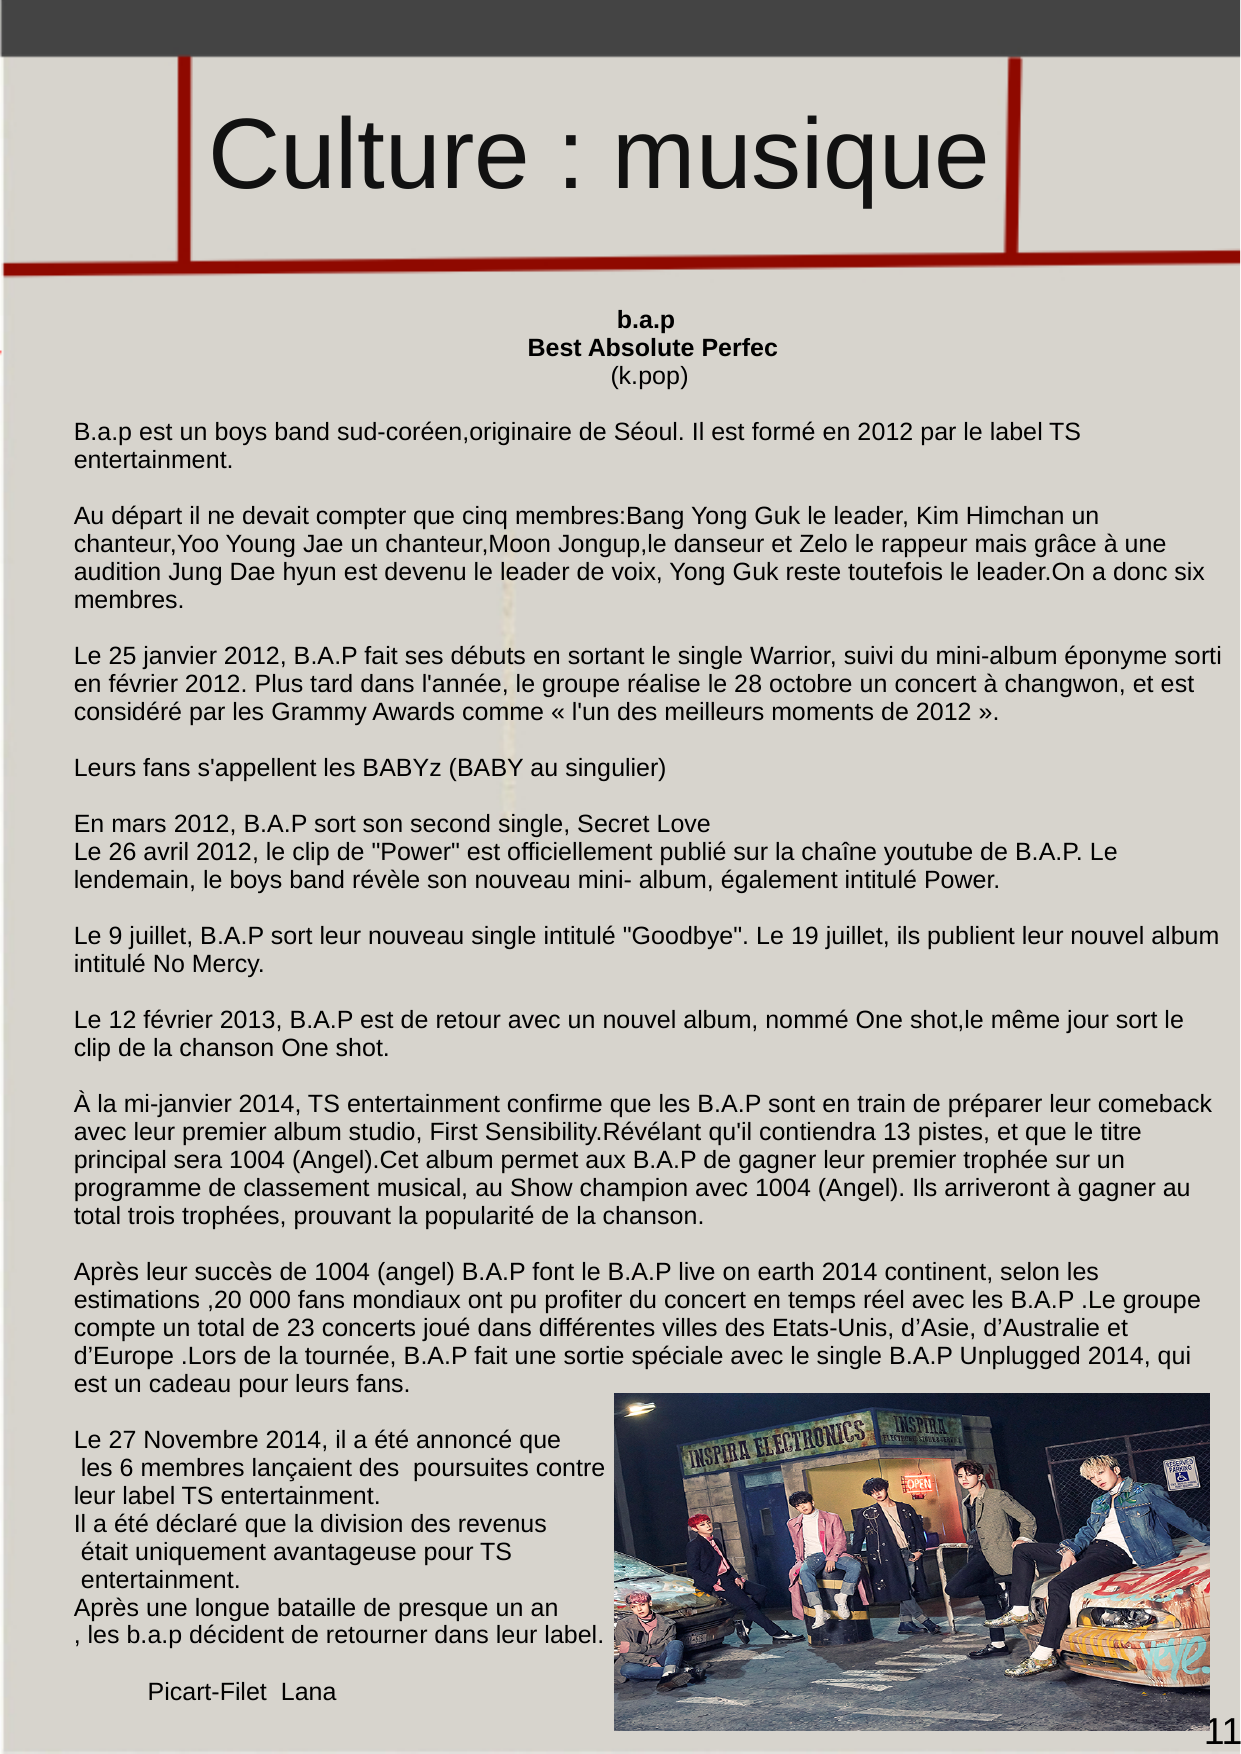

# Culture : musique
b.a.p
 Best Absolute Perfec
(k.pop)
B.a.p est un boys band sud-coréen,originaire de Séoul. Il est formé en 2012 par le label TS entertainment.
Au départ il ne devait compter que cinq membres:Bang Yong Guk le leader, Kim Himchan un chanteur,Yoo Young Jae un chanteur,Moon Jongup,le danseur et Zelo le rappeur mais grâce à une audition Jung Dae hyun est devenu le leader de voix, Yong Guk reste toutefois le leader.On a donc six membres.
Le 25 janvier 2012, B.A.P fait ses débuts en sortant le single Warrior, suivi du mini-album éponyme sorti en février 2012. Plus tard dans l'année, le groupe réalise le 28 octobre un concert à changwon, et est considéré par les Grammy Awards comme « l'un des meilleurs moments de 2012 ».
Leurs fans s'appellent les BABYz (BABY au singulier)
En mars 2012, B.A.P sort son second single, Secret Love
Le 26 avril 2012, le clip de "Power" est officiellement publié sur la chaîne youtube de B.A.P. Le lendemain, le boys band révèle son nouveau mini- album, également intitulé Power.
Le 9 juillet, B.A.P sort leur nouveau single intitulé "Goodbye". Le 19 juillet, ils publient leur nouvel album intitulé No Mercy.
Le 12 février 2013, B.A.P est de retour avec un nouvel album, nommé One shot,le même jour sort le clip de la chanson One shot.
À la mi-janvier 2014, TS entertainment confirme que les B.A.P sont en train de préparer leur comeback avec leur premier album studio, First Sensibility.Révélant qu'il contiendra 13 pistes, et que le titre principal sera 1004 (Angel).Cet album permet aux B.A.P de gagner leur premier trophée sur un programme de classement musical, au Show champion avec 1004 (Angel). Ils arriveront à gagner au total trois trophées, prouvant la popularité de la chanson.
Après leur succès de 1004 (angel) B.A.P font le B.A.P live on earth 2014 continent, selon les estimations ,20 000 fans mondiaux ont pu profiter du concert en temps réel avec les B.A.P .Le groupe compte un total de 23 concerts joué dans différentes villes des Etats-Unis, d’Asie, d’Australie et d’Europe .Lors de la tournée, B.A.P fait une sortie spéciale avec le single B.A.P Unplugged 2014, qui est un cadeau pour leurs fans.
Le 27 Novembre 2014, il a été annoncé que
 les 6 membres lançaient des poursuites contre
leur label TS entertainment.
Il a été déclaré que la division des revenus
 était uniquement avantageuse pour TS
 entertainment.
Après une longue bataille de presque un an
, les b.a.p décident de retourner dans leur label.
	Picart-Filet Lana
11